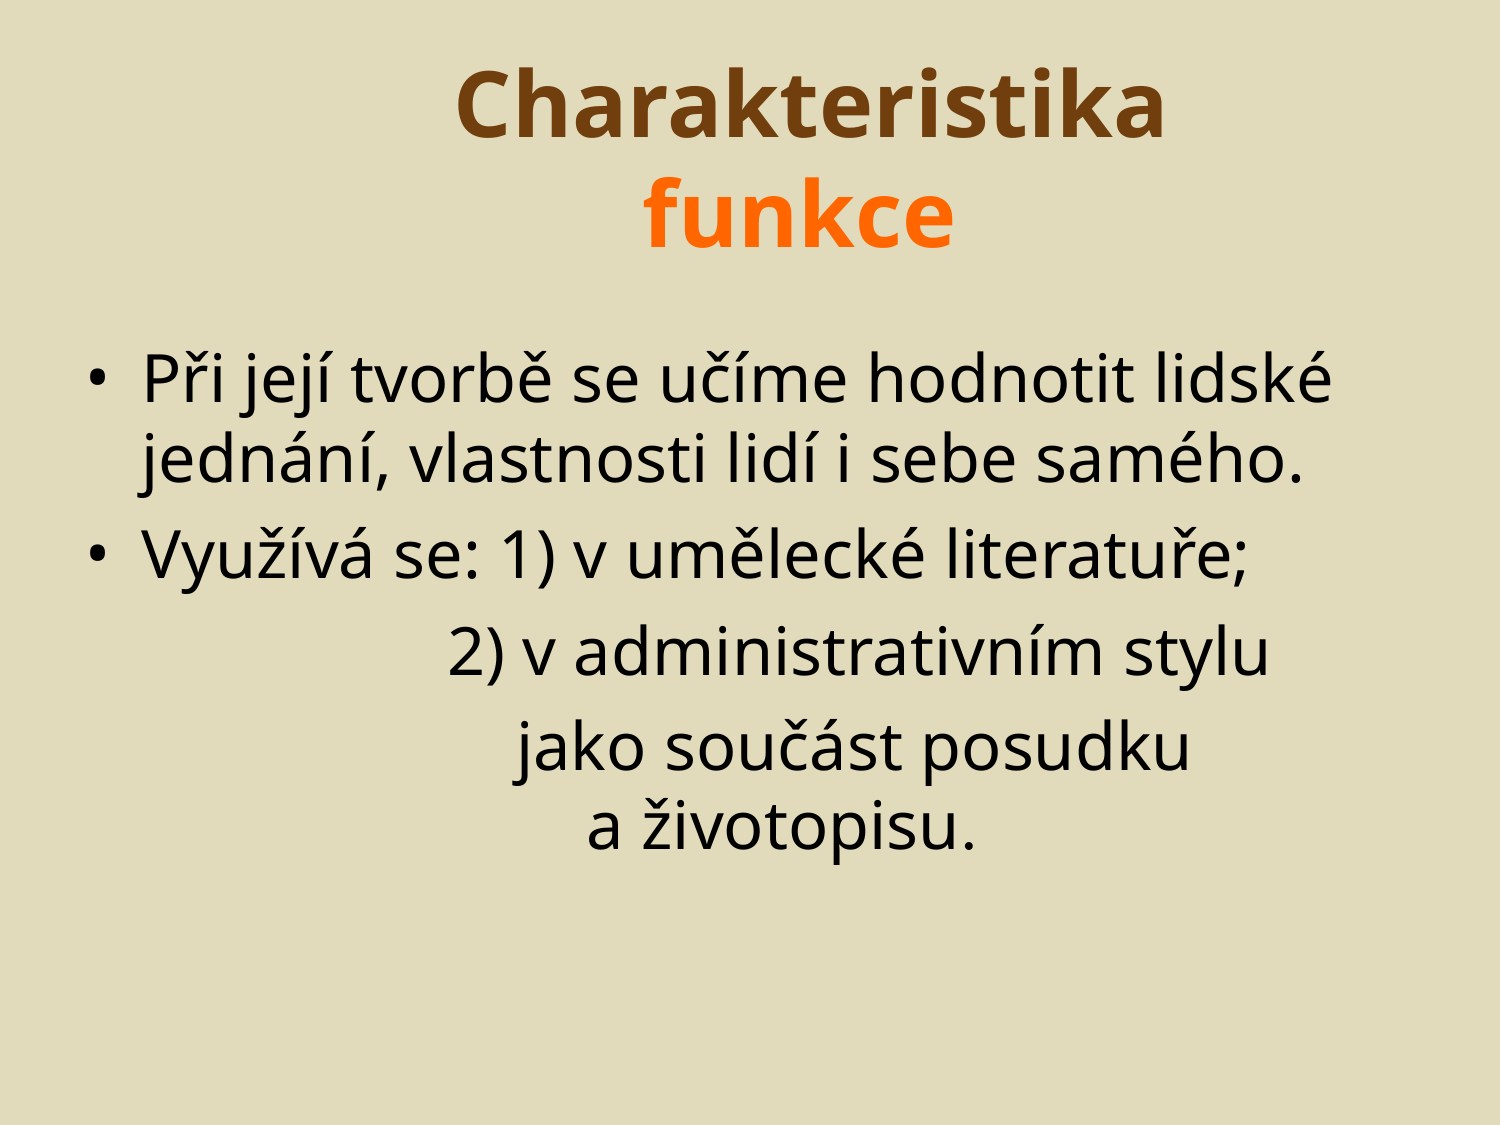

# Charakteristika funkce
Při její tvorbě se učíme hodnotit lidské jednání, vlastnosti lidí i sebe samého.
Využívá se: 1) v umělecké literatuře;
 2) v administrativním stylu
 jako součást posudku
			 a životopisu.